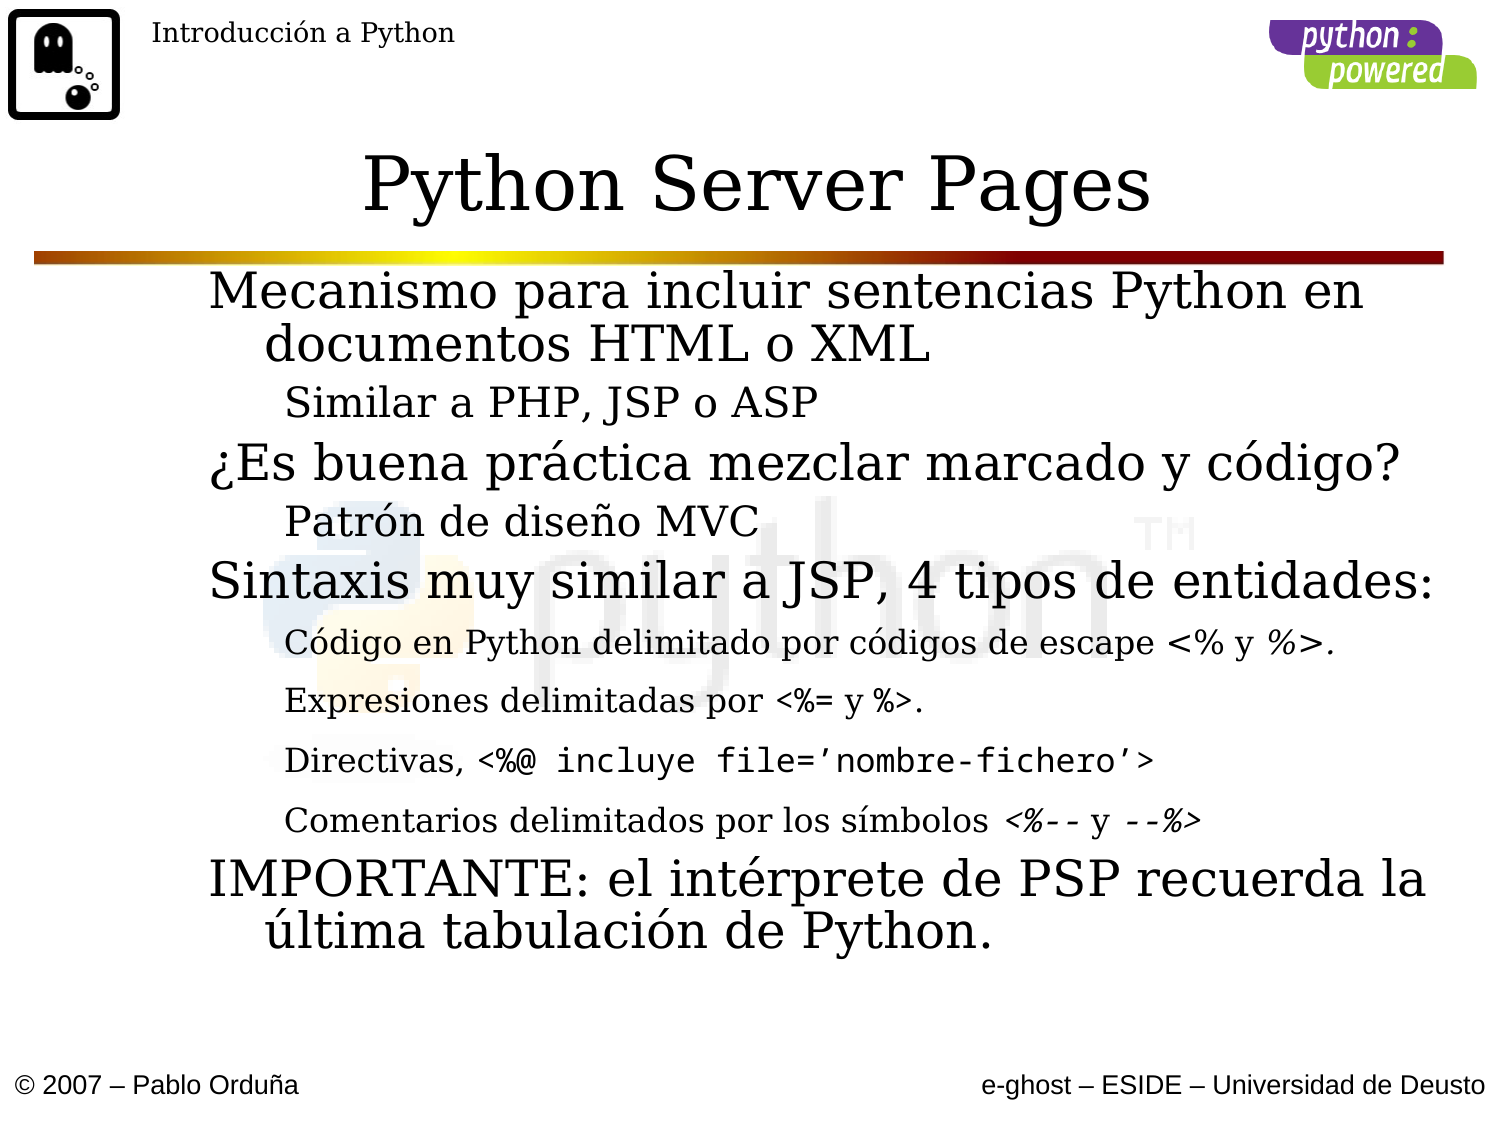

# Python Server Pages
Mecanismo para incluir sentencias Python en documentos HTML o XML
Similar a PHP, JSP o ASP
¿Es buena práctica mezclar marcado y código?
Patrón de diseño MVC
Sintaxis muy similar a JSP, 4 tipos de entidades:
Código en Python delimitado por códigos de escape <% y %>.
Expresiones delimitadas por <%= y %>.
Directivas, <%@ incluye file=’nombre-fichero’>
Comentarios delimitados por los símbolos <%-- y --%>
IMPORTANTE: el intérprete de PSP recuerda la última tabulación de Python.